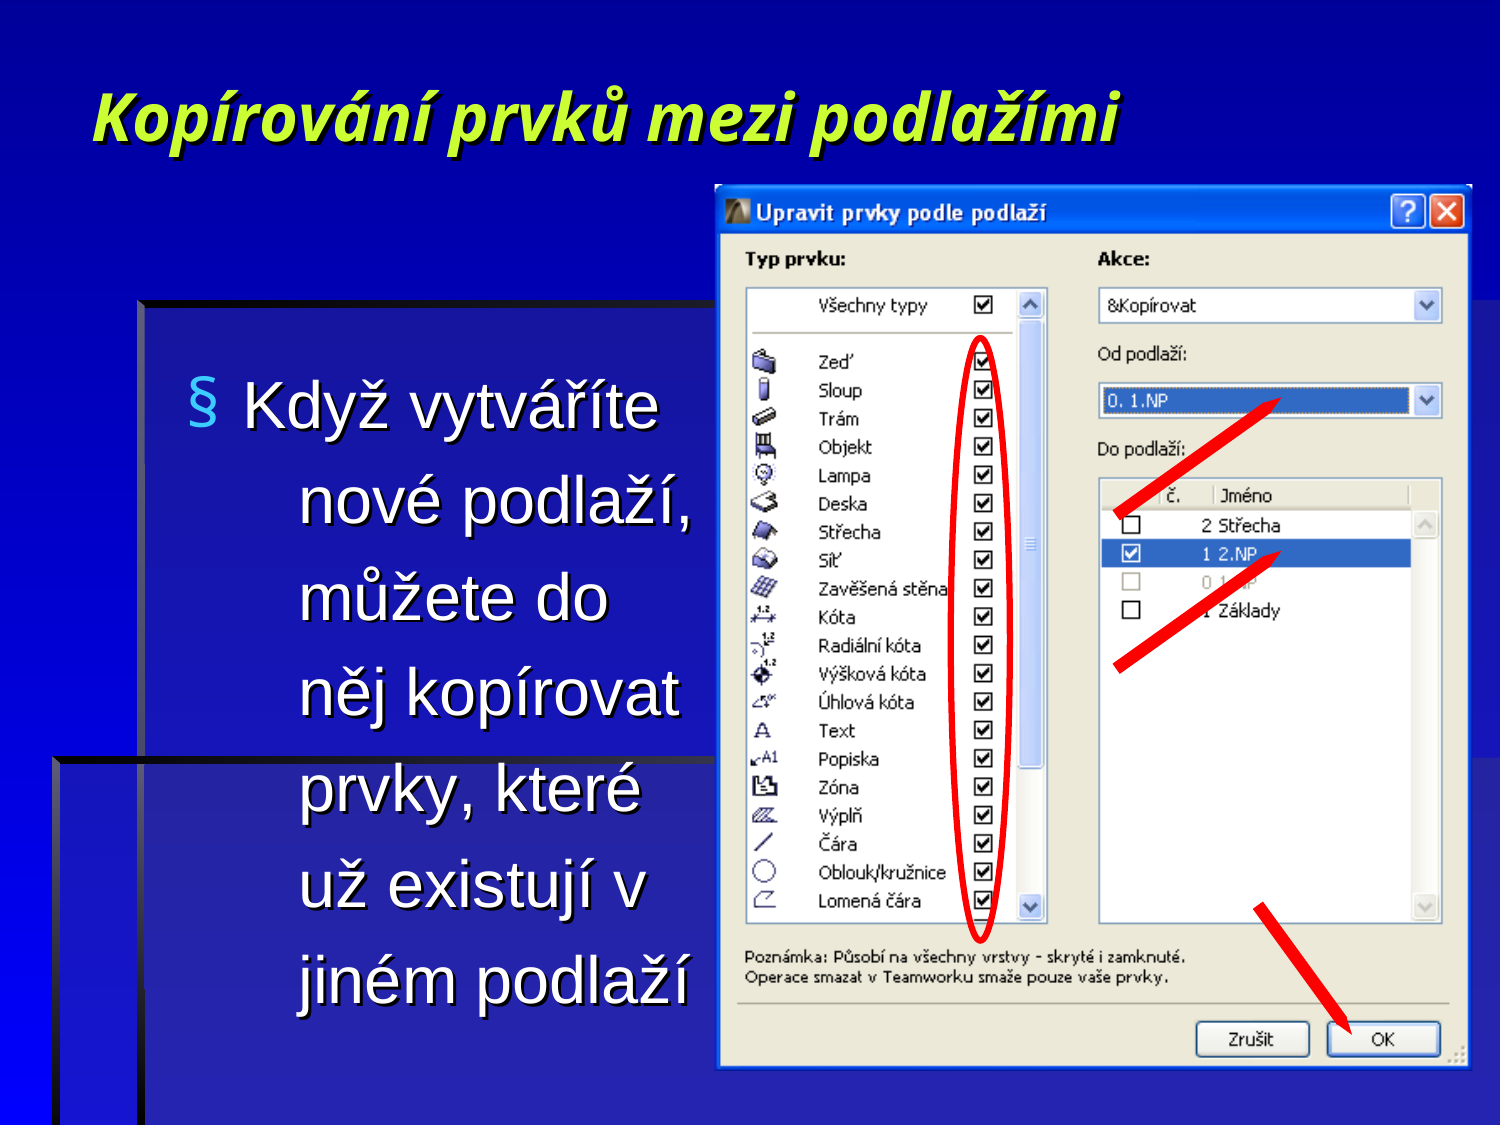

# Kopírování prvků mezi podlažími
Když vytváříte nové podlaží, můžete do něj kopírovat prvky, které už existují v jiném podlaží